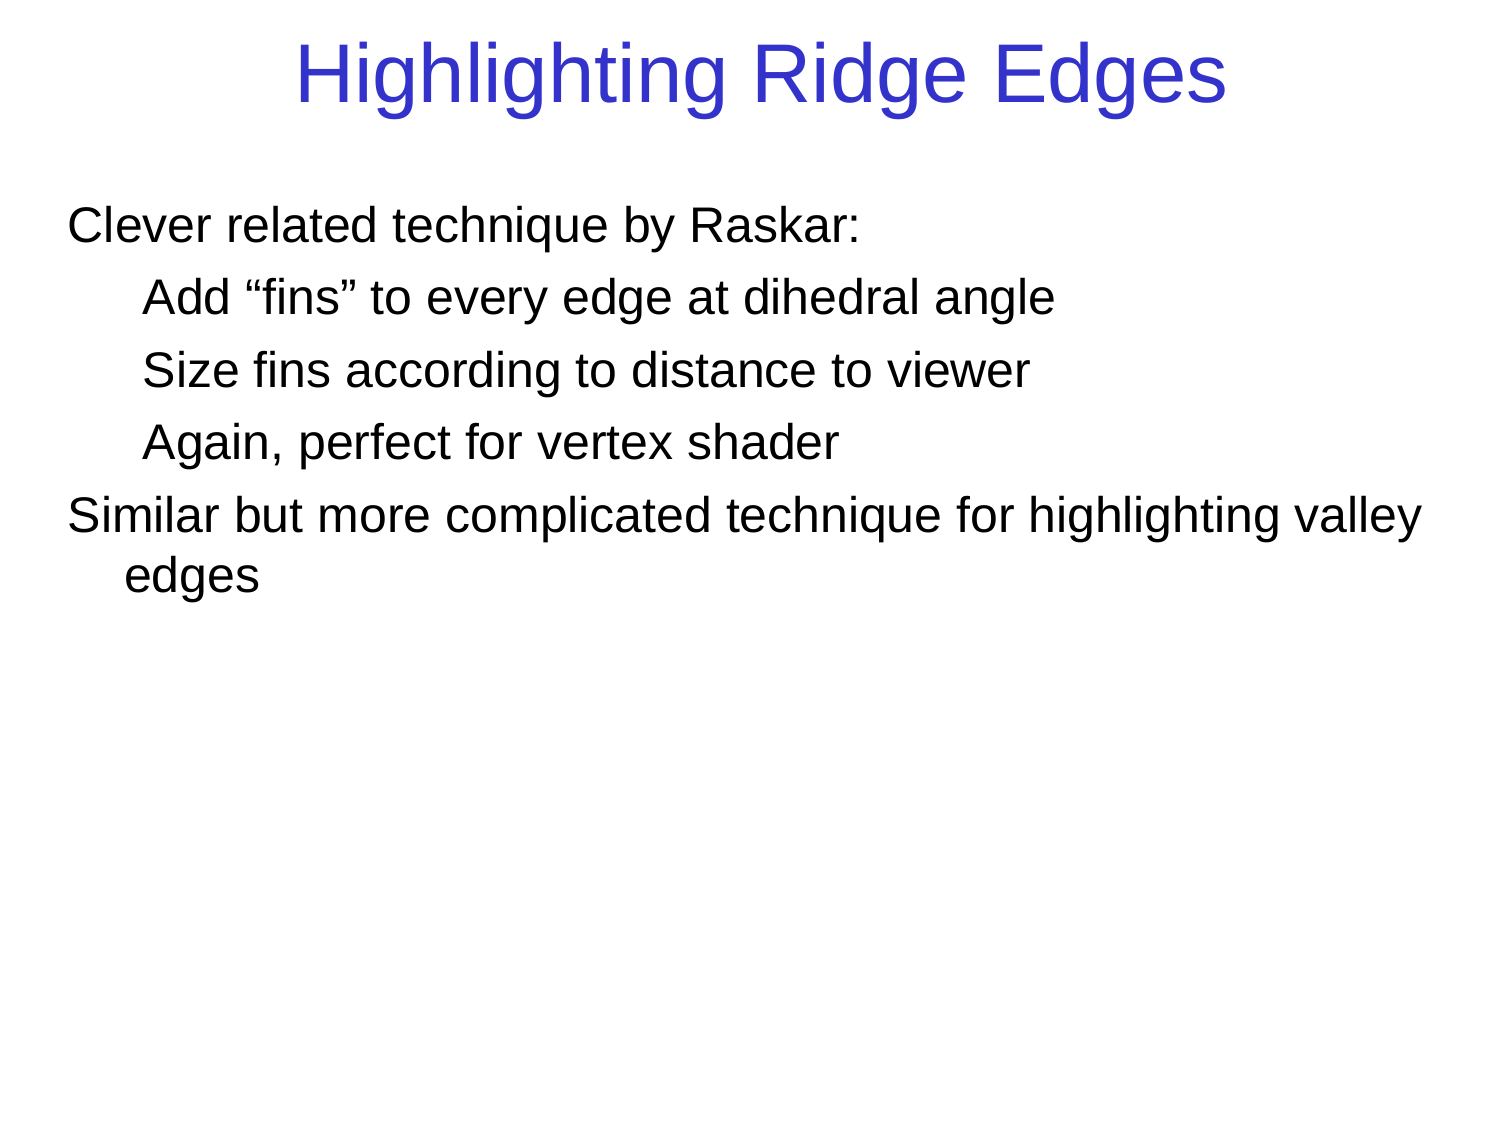

# Highlighting Ridge Edges
Clever related technique by Raskar:
Add “fins” to every edge at dihedral angle
Size fins according to distance to viewer
Again, perfect for vertex shader
Similar but more complicated technique for highlighting valley edges